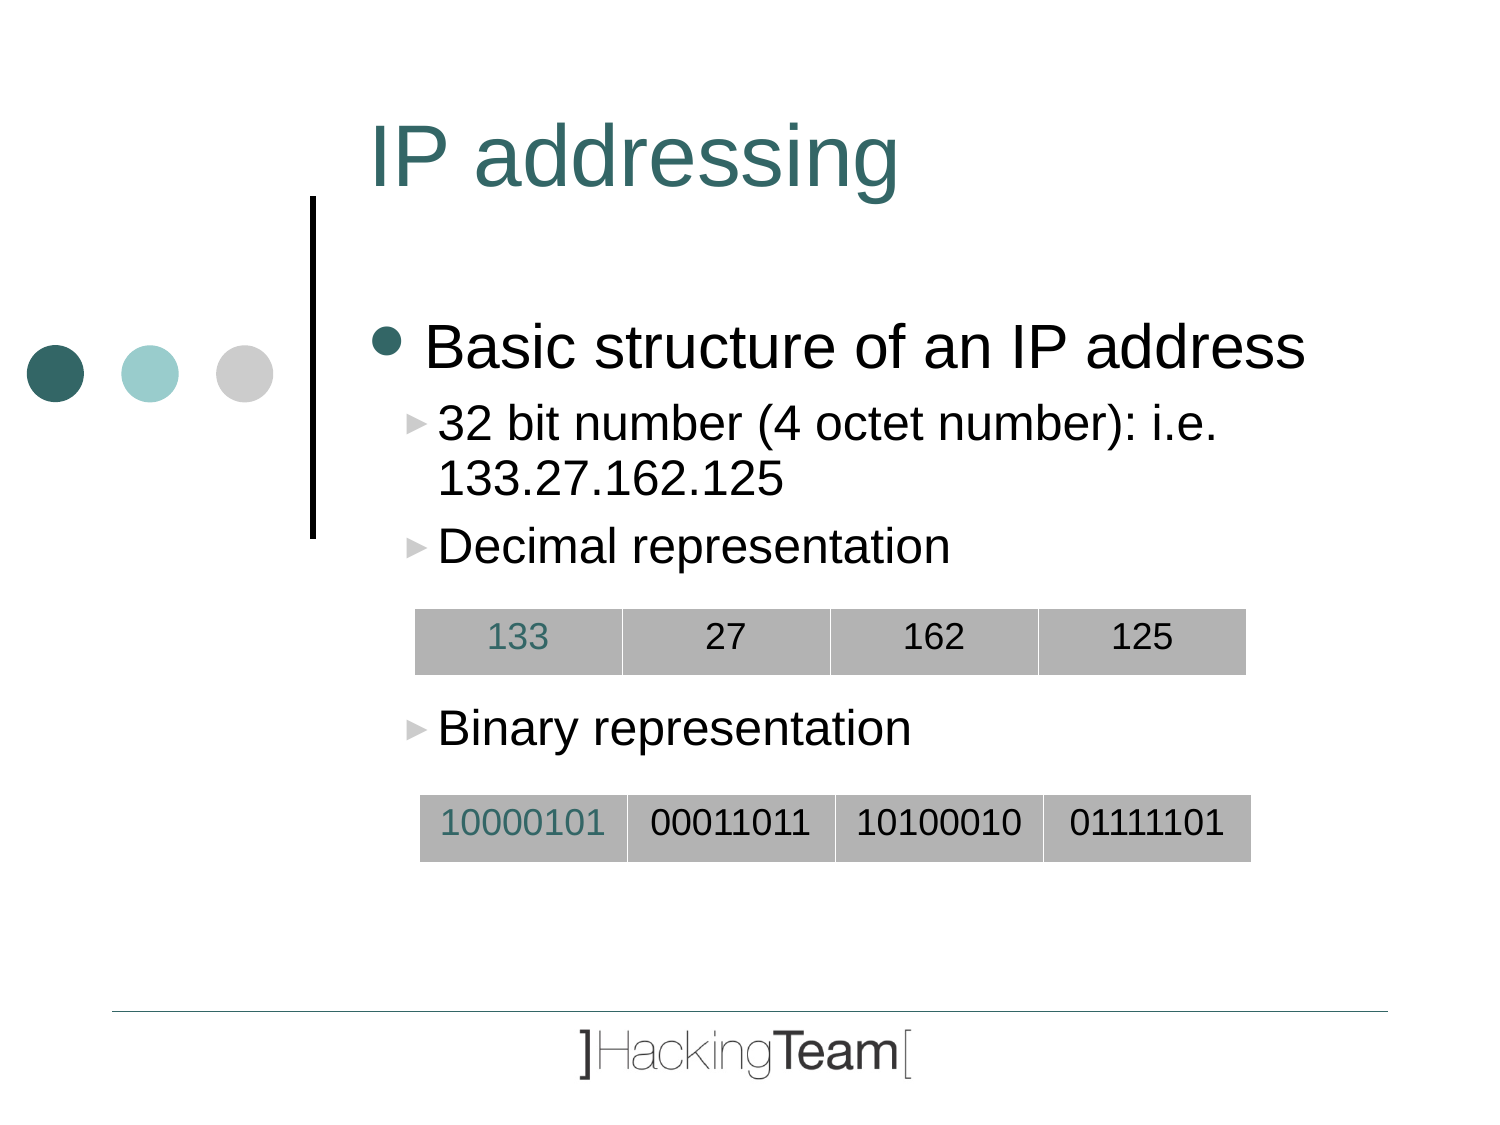

# IP addressing
Basic structure of an IP address
32 bit number (4 octet number): i.e. 133.27.162.125
Decimal representation
Binary representation
| 133 | 27 | 162 | 125 |
| --- | --- | --- | --- |
| 10000101 | 00011011 | 10100010 | 01111101 |
| --- | --- | --- | --- |